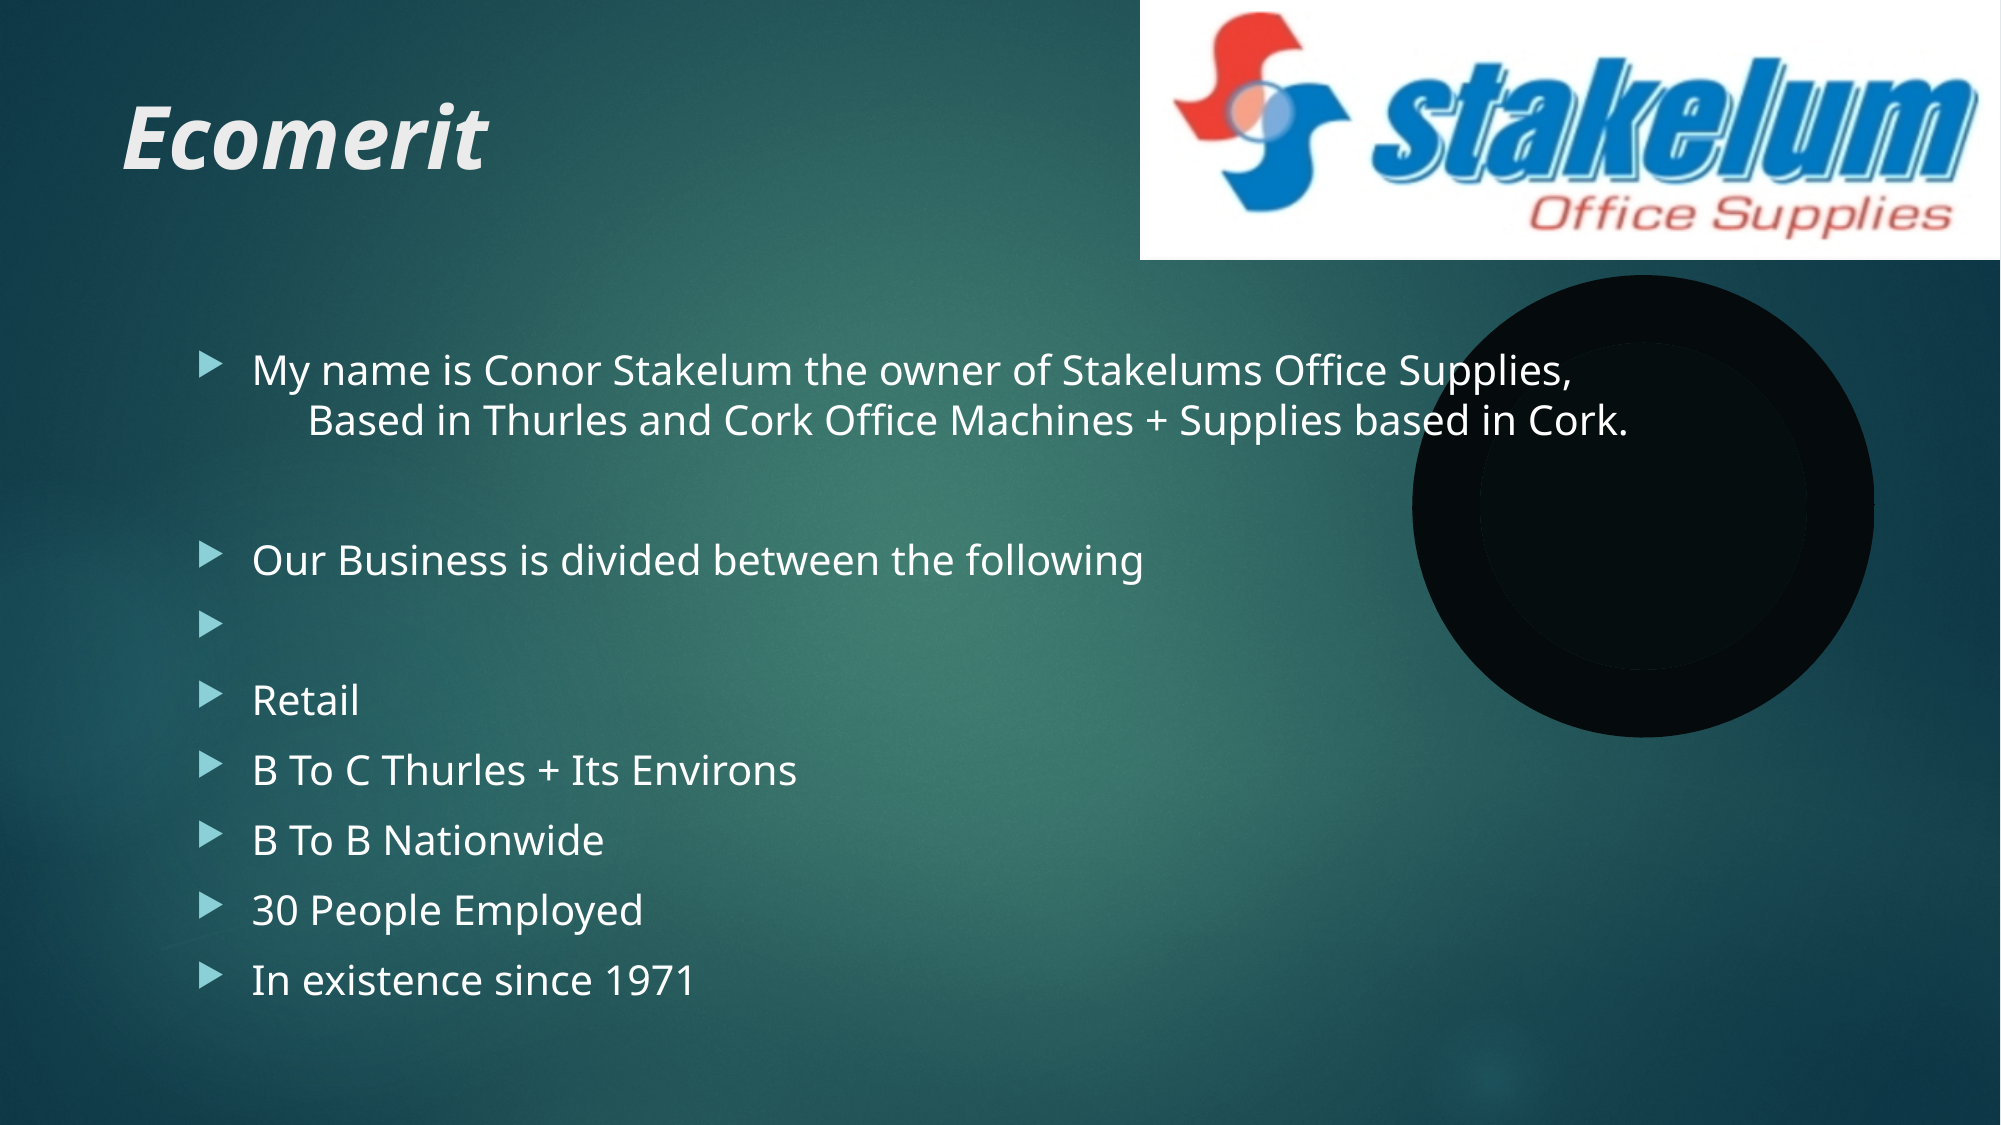

# Ecomerit
My name is Conor Stakelum the owner of Stakelums Office Supplies, Based in Thurles and Cork Office Machines + Supplies based in Cork.
Our Business is divided between the following
Retail
B To C Thurles + Its Environs
B To B Nationwide
30 People Employed
In existence since 1971